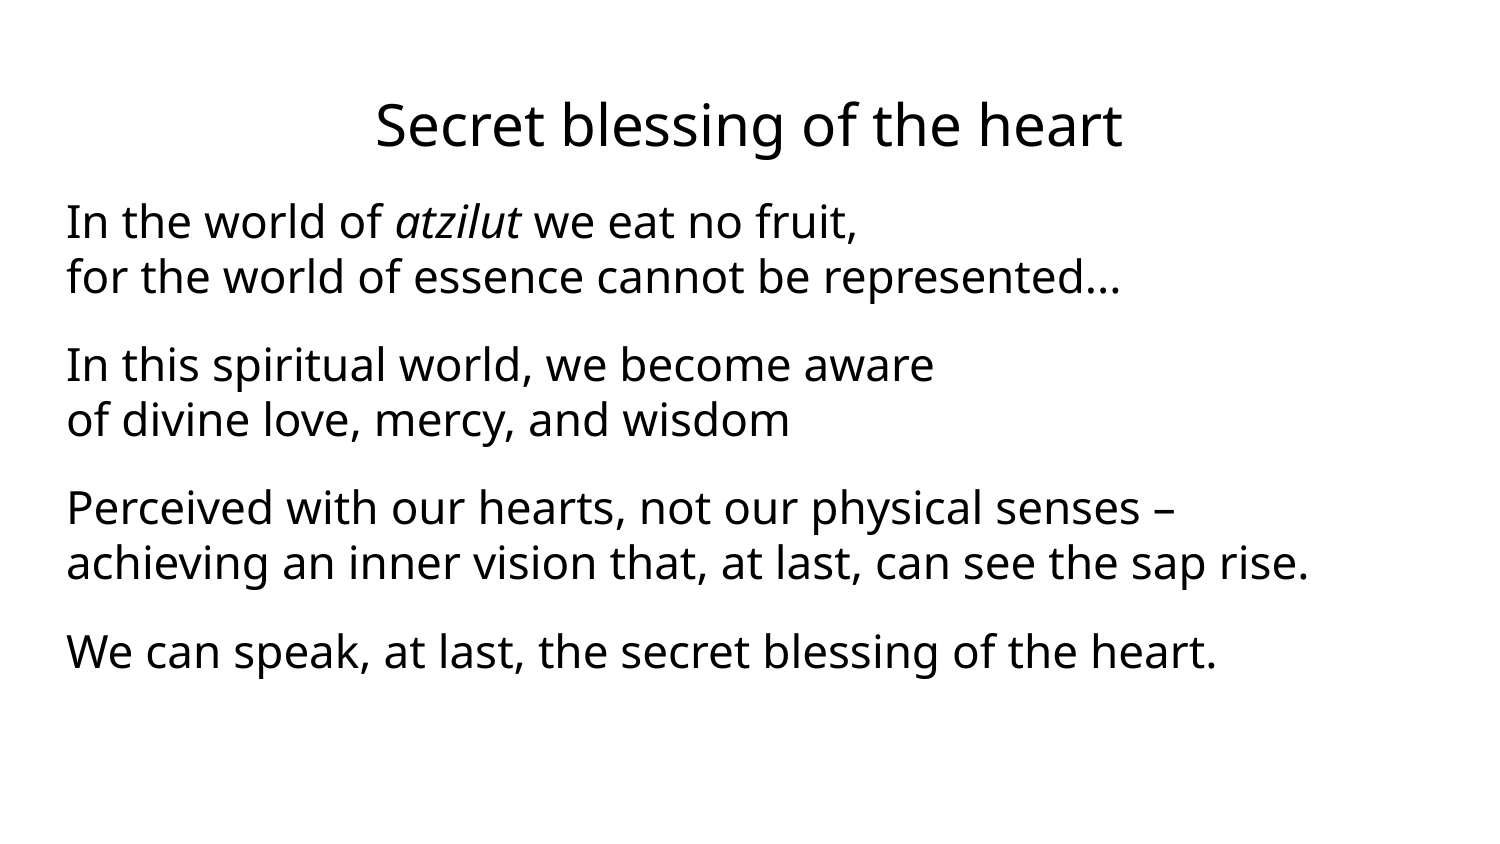

# Secret blessing of the heart
In the world of atzilut we eat no fruit,
for the world of essence cannot be represented...
In this spiritual world, we become aware
of divine love, mercy, and wisdom
Perceived with our hearts, not our physical senses –
achieving an inner vision that, at last, can see the sap rise.
We can speak, at last, the secret blessing of the heart.